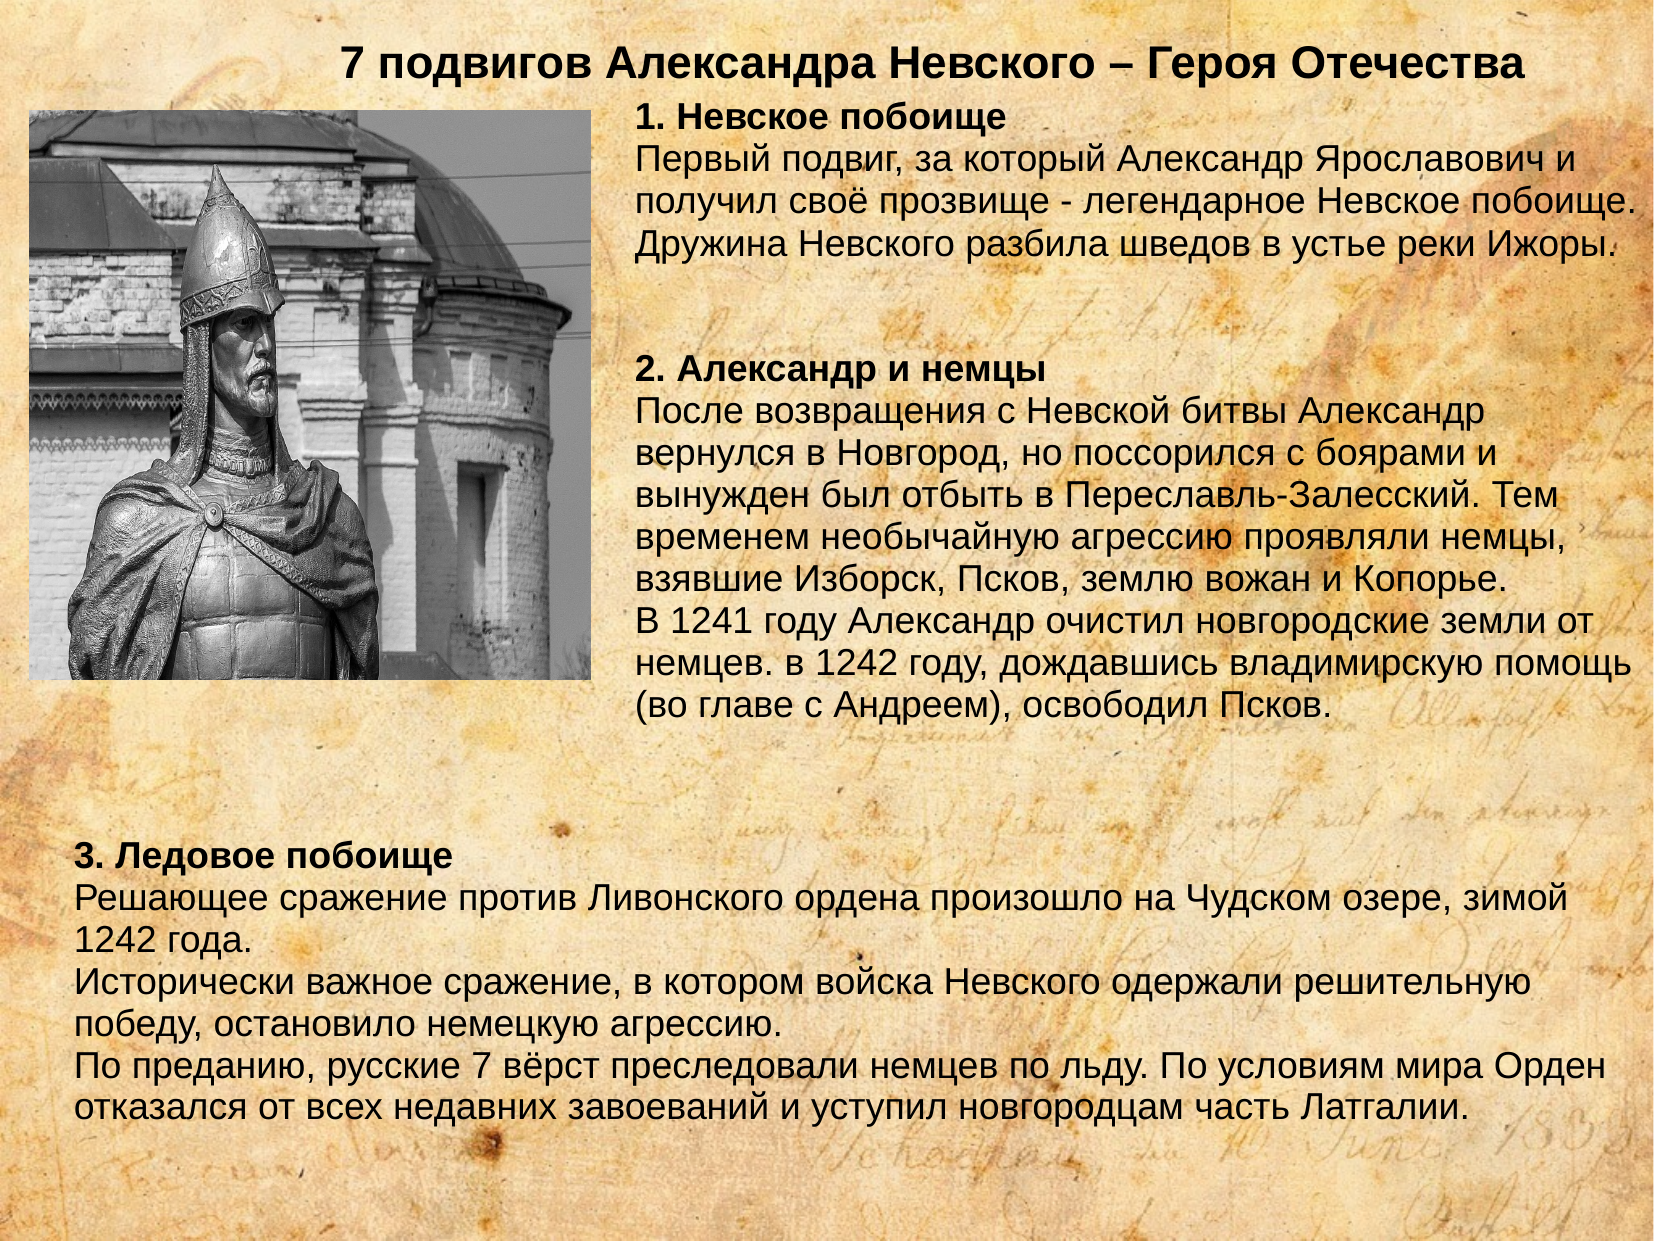

7 подвигов Александра Невского – Героя Отечества
1. Невское побоище
Первый подвиг, за который Александр Ярославович и получил своё прозвище - легендарное Невское побоище. Дружина Невского разбила шведов в устье реки Ижоры.
2. Александр и немцы
После возвращения с Невской битвы Александр вернулся в Новгород, но поссорился с боярами и вынужден был отбыть в Переславль-Залесский. Тем временем необычайную агрессию проявляли немцы, взявшие Изборск, Псков, землю вожан и Копорье.
В 1241 году Александр очистил новгородские земли от немцев. в 1242 году, дождавшись владимирскую помощь (во главе с Андреем), освободил Псков.
3. Ледовое побоище
Решающее сражение против Ливонского ордена произошло на Чудском озере, зимой 1242 года.
Исторически важное сражение, в котором войска Невского одержали решительную победу, остановило немецкую агрессию.
По преданию, русские 7 вёрст преследовали немцев по льду. По условиям мира Орден отказался от всех недавних завоеваний и уступил новгородцам часть Латгалии.